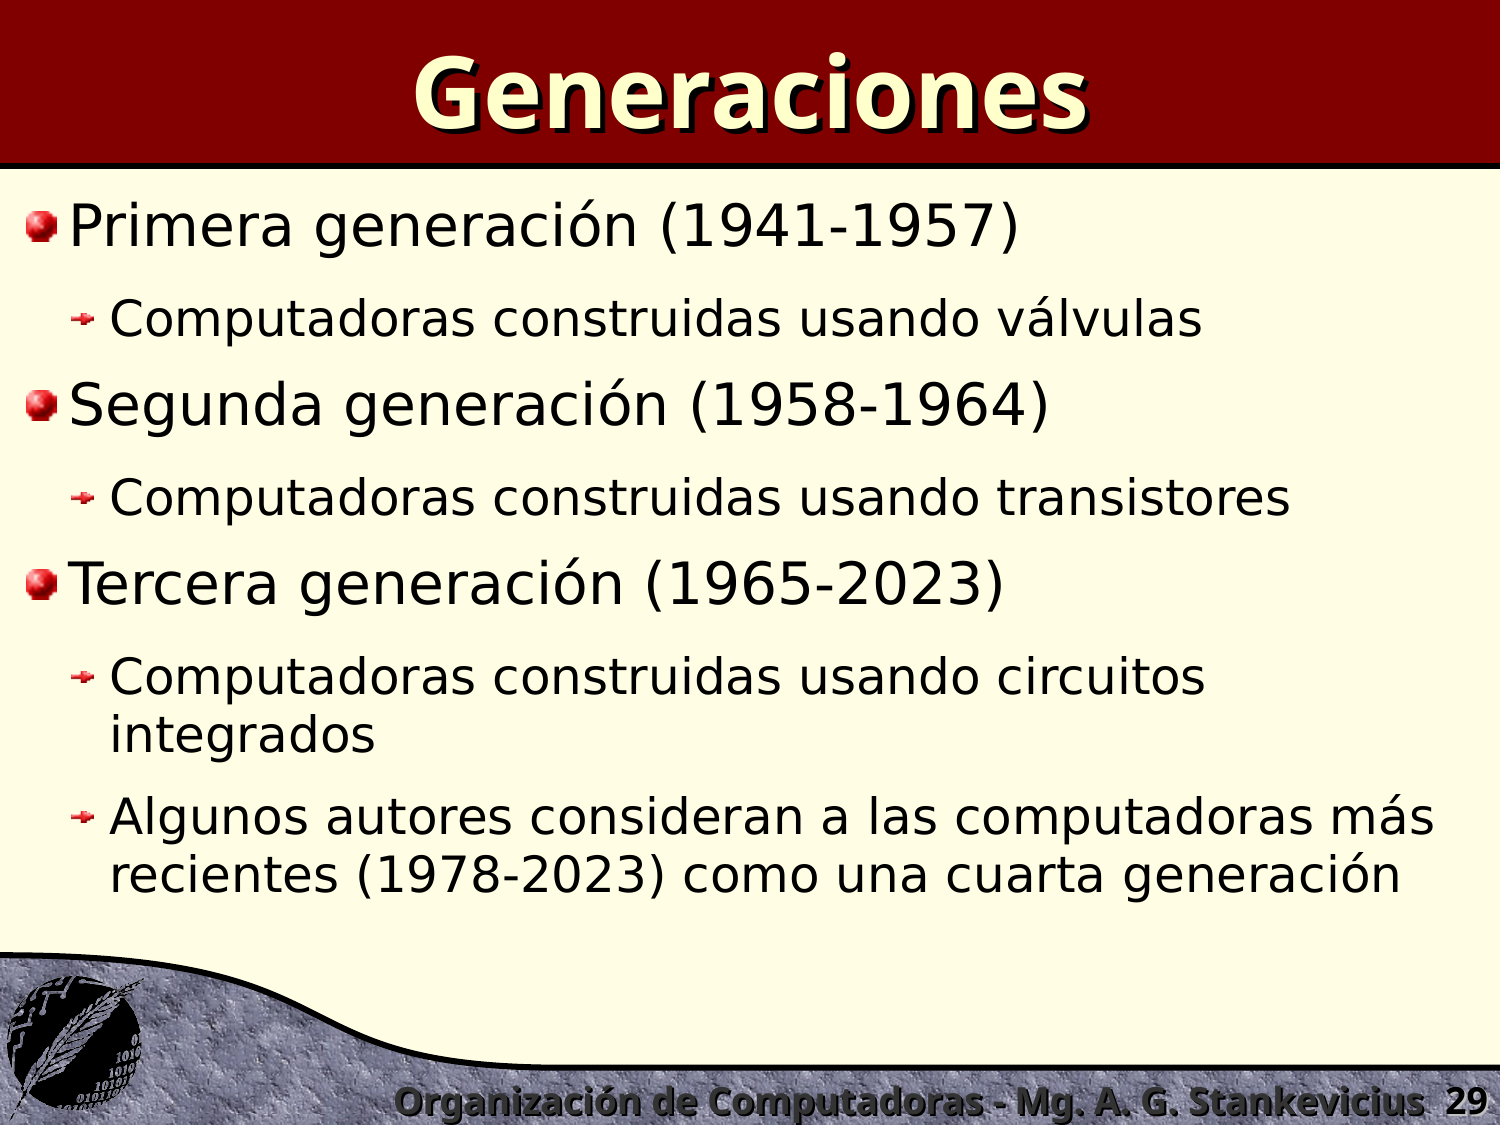

# Generaciones
Primera generación (1941-1957)
Computadoras construidas usando válvulas
Segunda generación (1958-1964)
Computadoras construidas usando transistores
Tercera generación (1965-2023)
Computadoras construidas usando circuitos integrados
Algunos autores consideran a las computadoras más recientes (1978-2023) como una cuarta generación
29